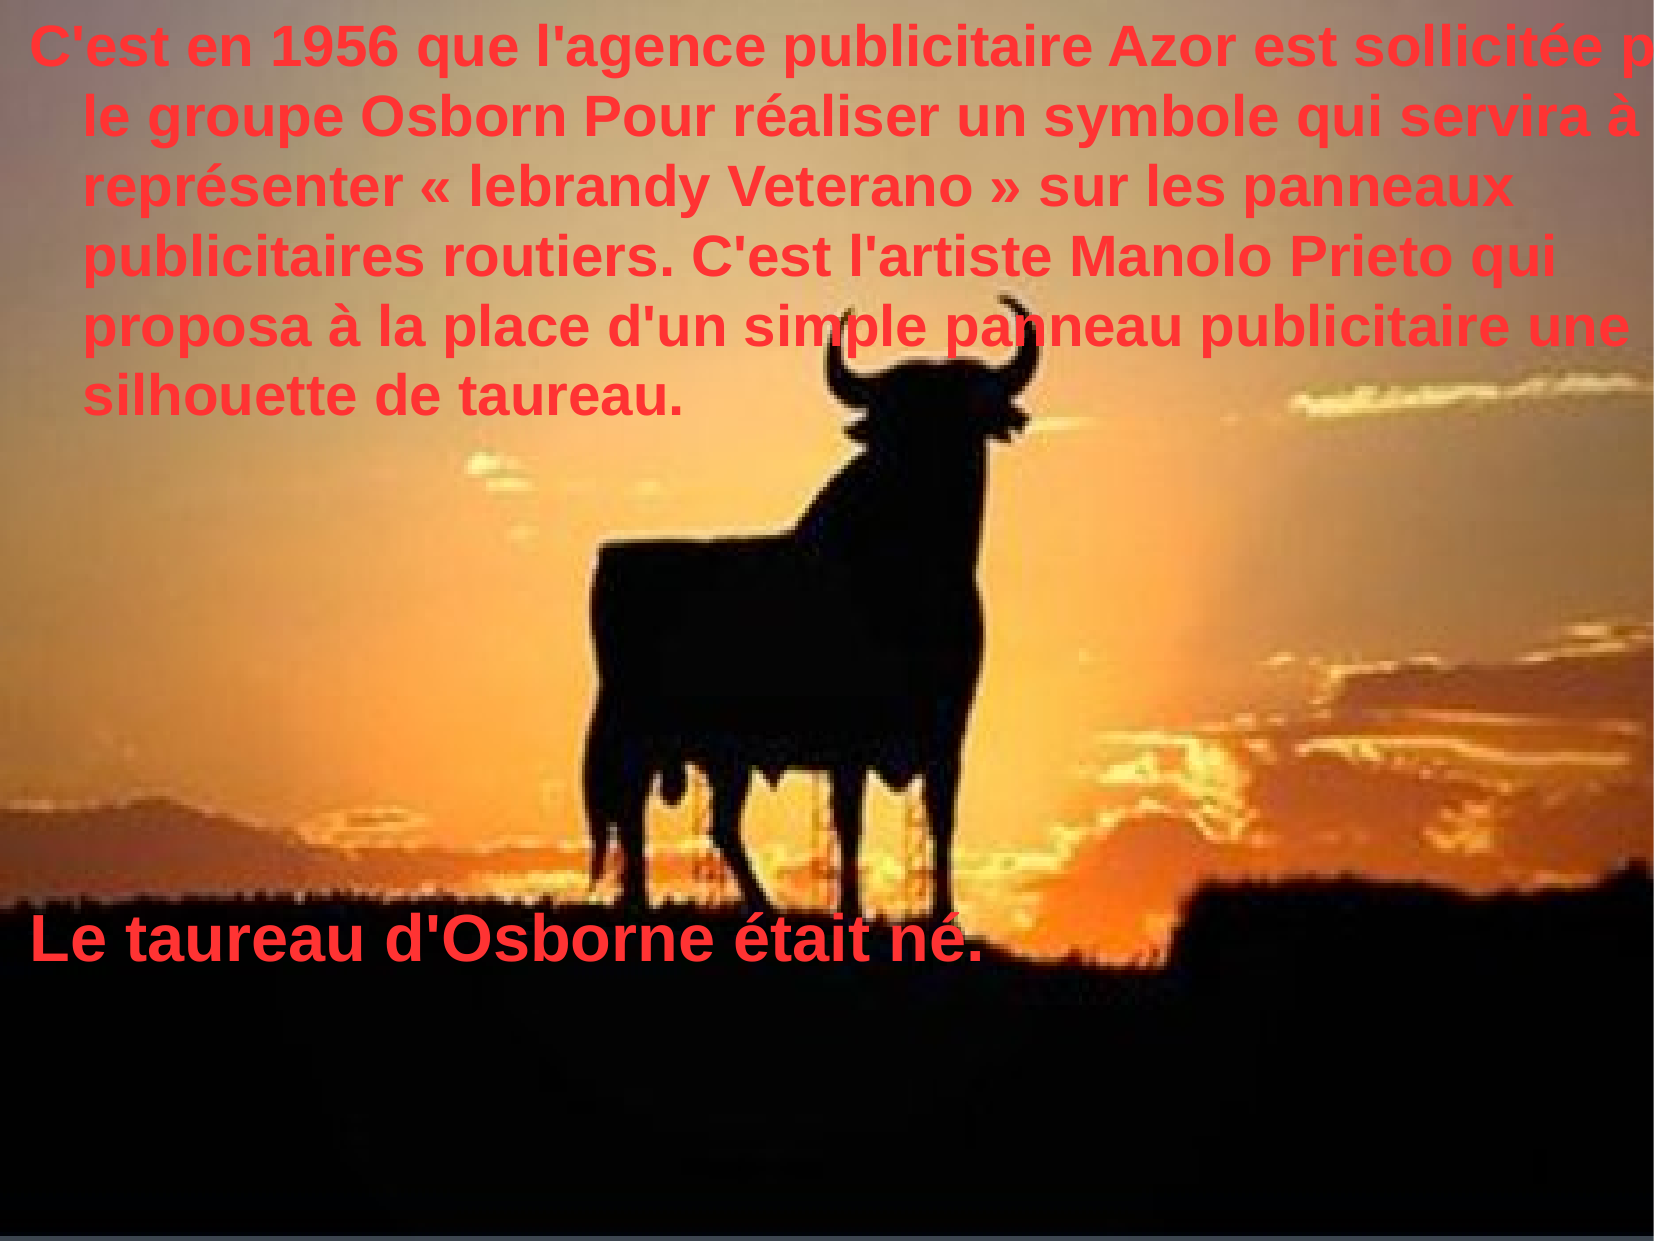

C'est en 1956 que l'agence publicitaire Azor est sollicitée par le groupe Osborn Pour réaliser un symbole qui servira à représenter « lebrandy Veterano » sur les panneaux publicitaires routiers. C'est l'artiste Manolo Prieto qui proposa à la place d'un simple panneau publicitaire une silhouette de taureau.
Le taureau d'Osborne était né.
#